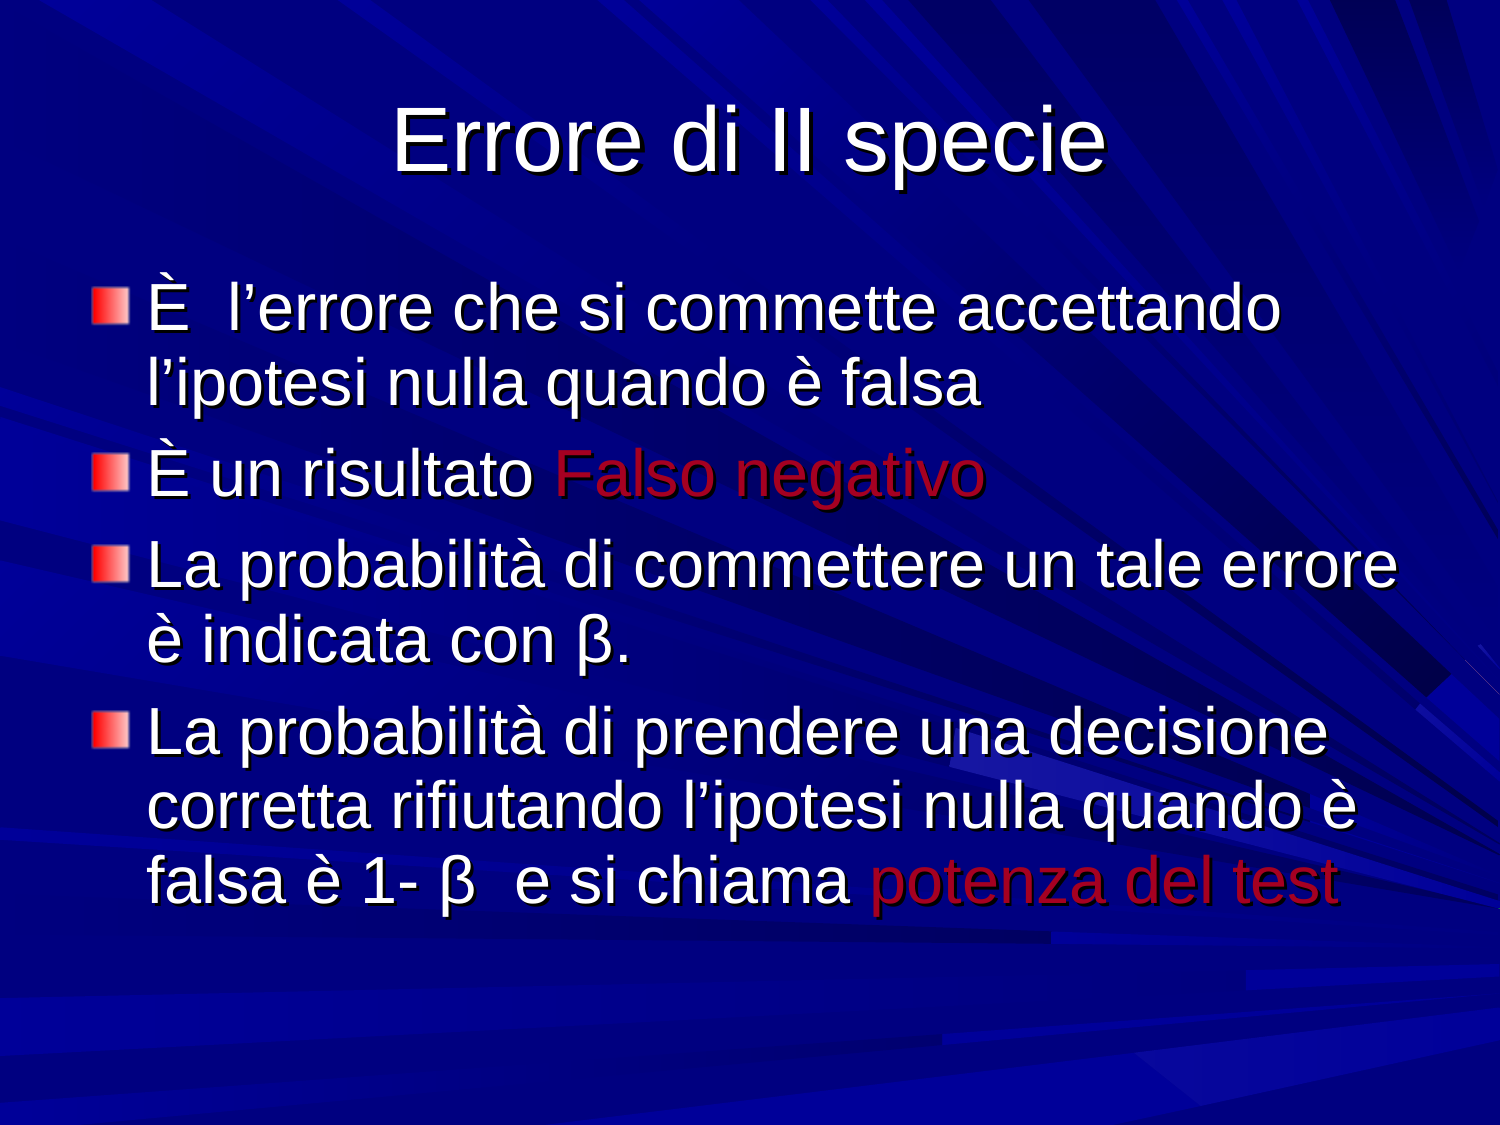

# Errore di II specie
È l’errore che si commette accettando l’ipotesi nulla quando è falsa
È un risultato Falso negativo
La probabilità di commettere un tale errore è indicata con β.
La probabilità di prendere una decisione corretta rifiutando l’ipotesi nulla quando è falsa è 1- β e si chiama potenza del test